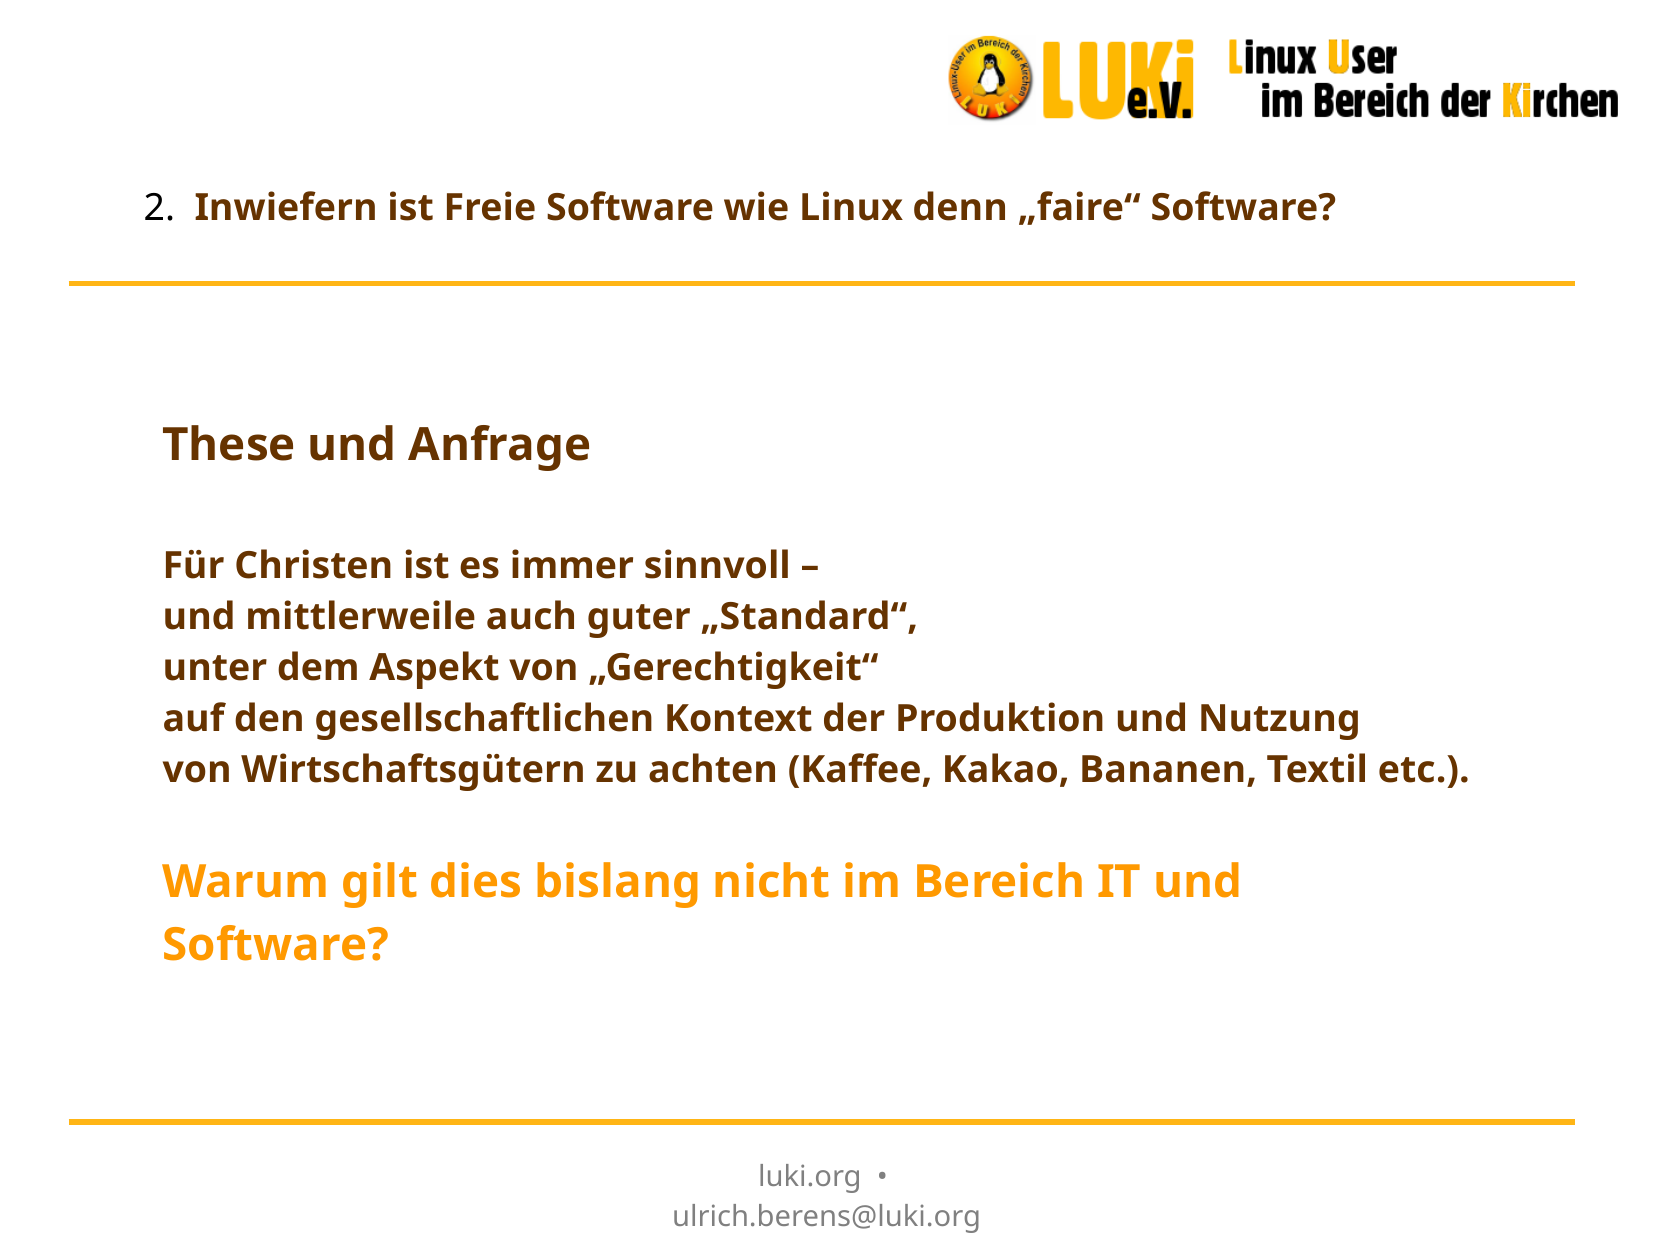

2. Inwiefern ist Freie Software wie Linux denn „faire“ Software?
These und Anfrage
Für Christen ist es immer sinnvoll –
und mittlerweile auch guter „Standard“,
unter dem Aspekt von „Gerechtigkeit“
auf den gesellschaftlichen Kontext der Produktion und Nutzung
von Wirtschaftsgütern zu achten (Kaffee, Kakao, Bananen, Textil etc.).
Warum gilt dies bislang nicht im Bereich IT und Software?
luki.org • ulrich.berens@luki.org